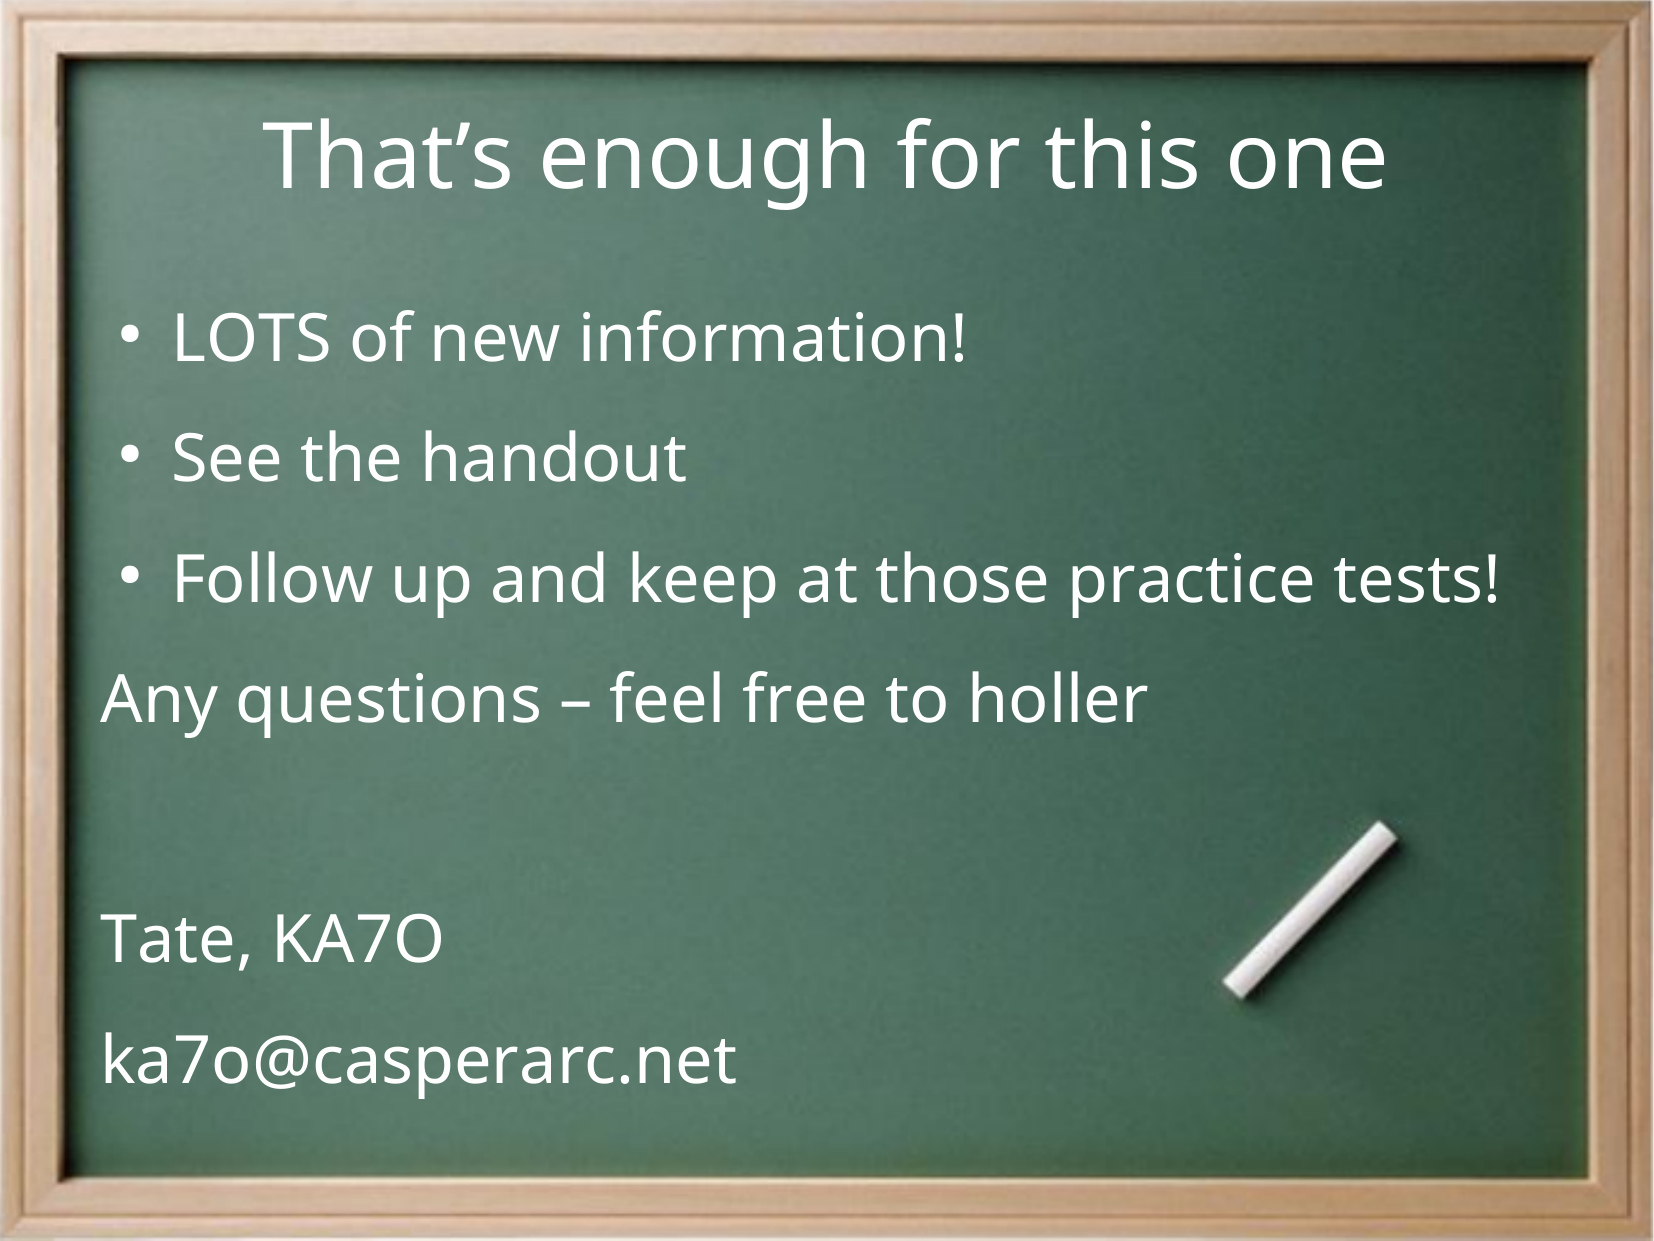

# That’s enough for this one
LOTS of new information!
See the handout
Follow up and keep at those practice tests!
Any questions – feel free to holler
Tate, KA7O
ka7o@casperarc.net